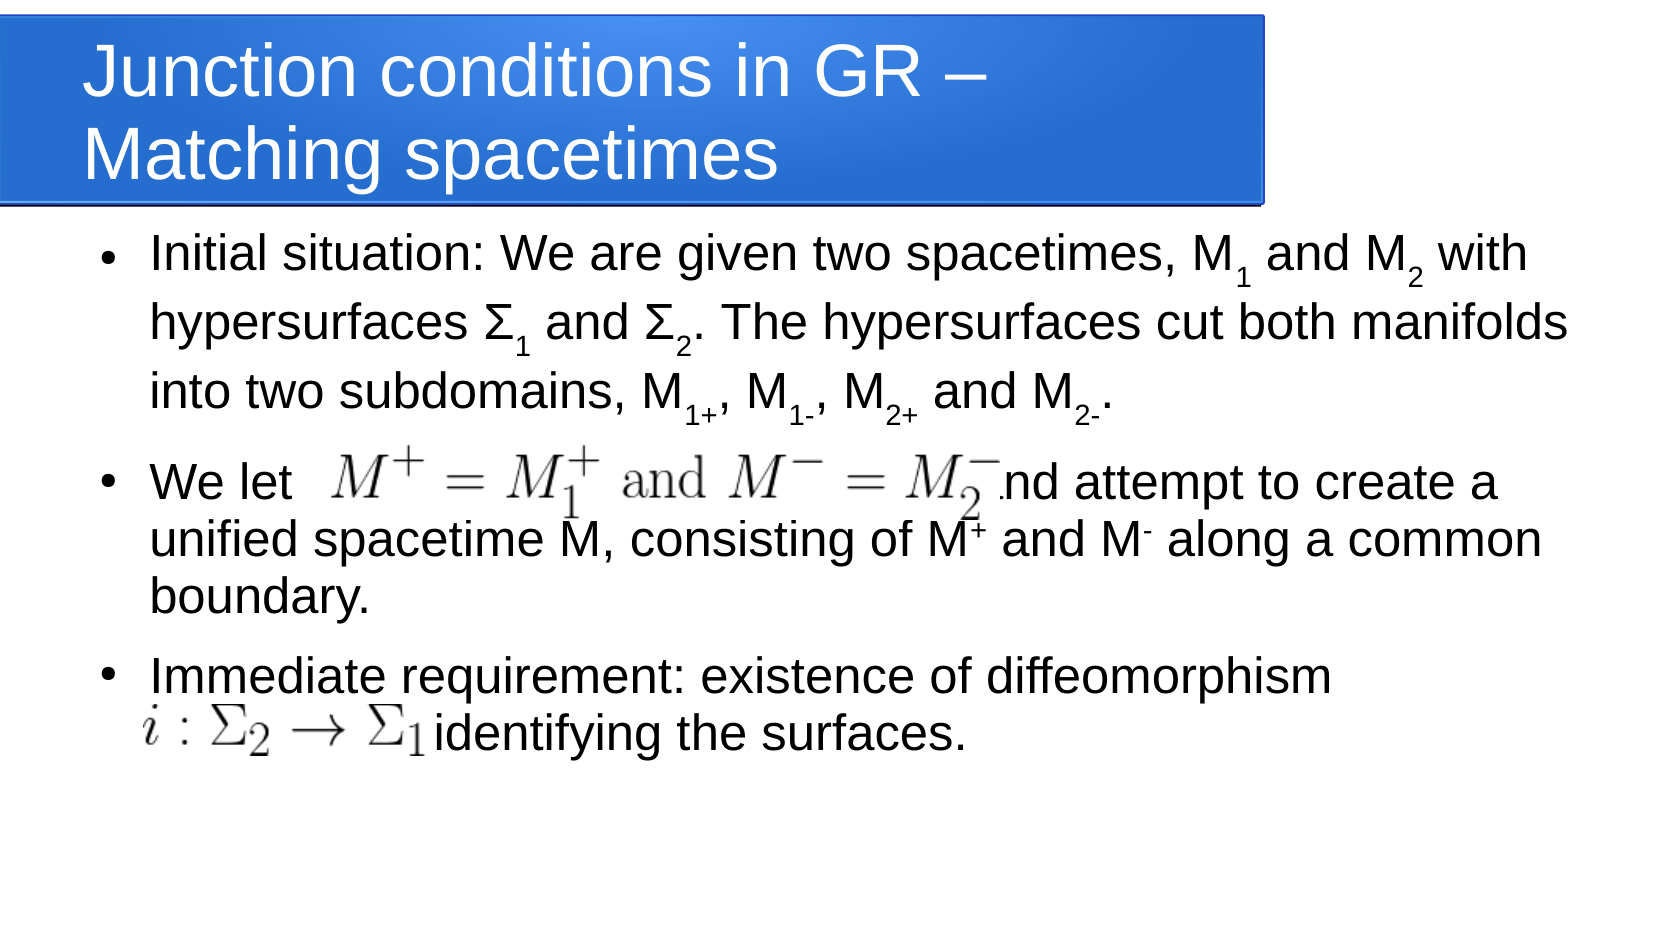

# Junction conditions in GR – Matching spacetimes
Initial situation: We are given two spacetimes, M1 and M2 with hypersurfaces Σ1 and Σ2. The hypersurfaces cut both manifolds into two subdomains, M1+, M1-, M2+ and M2-.
We let , and attempt to create a unified spacetime M, consisting of M+ and M- along a common boundary.
Immediate requirement: existence of diffeomorphism
 identifying the surfaces.